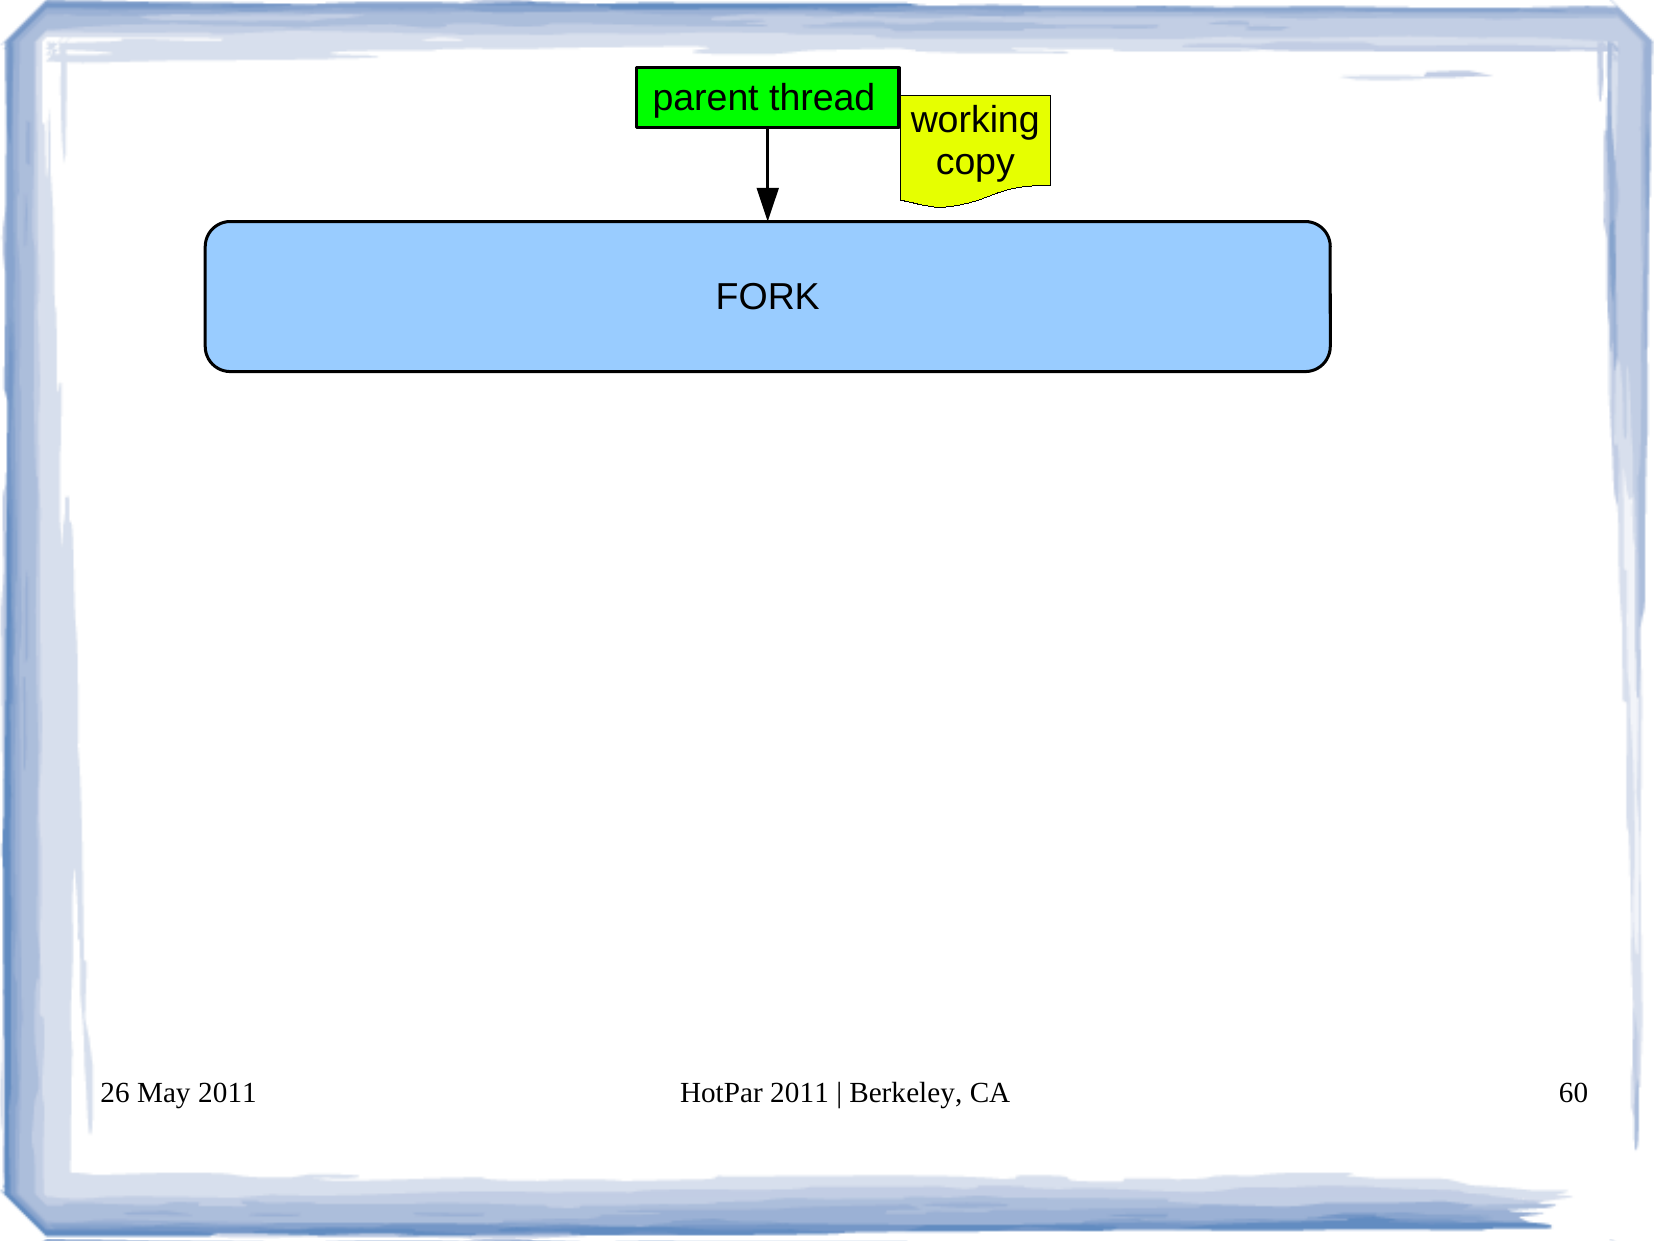

parent thread
working
copy
FORK
26 May 2011
HotPar 2011 | Berkeley, CA
60